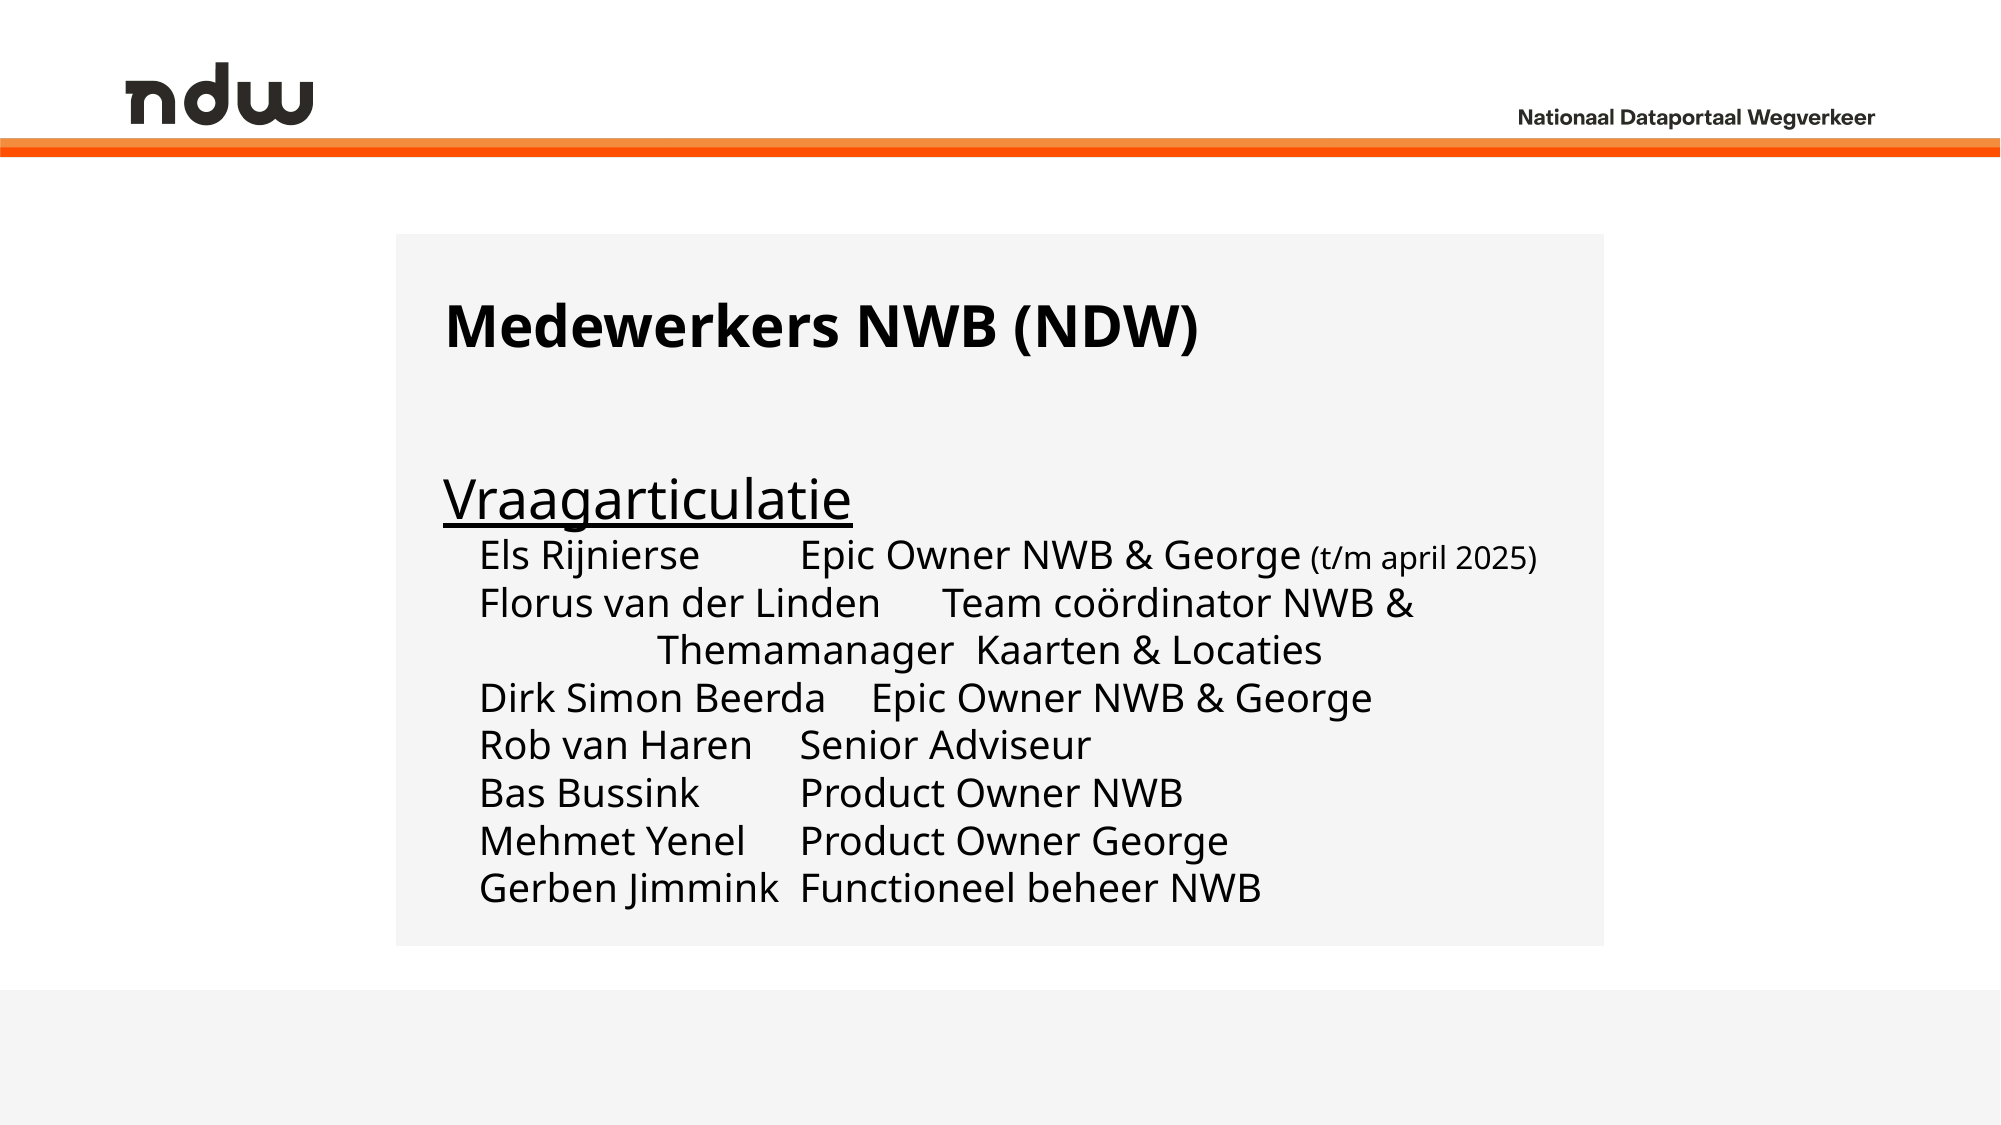

Medewerkers NWB (NDW)
# Vraagarticulatie
Els Rijnierse	 	Epic Owner NWB & George (t/m april 2025)
Florus van der Linden	Team coördinator NWB &
			Themamanager Kaarten & Locaties
Dirk Simon Beerda	Epic Owner NWB & George
Rob van Haren 	Senior Adviseur
Bas Bussink		Product Owner NWB
Mehmet Yenel 	Product Owner George
Gerben Jimmink	Functioneel beheer NWB